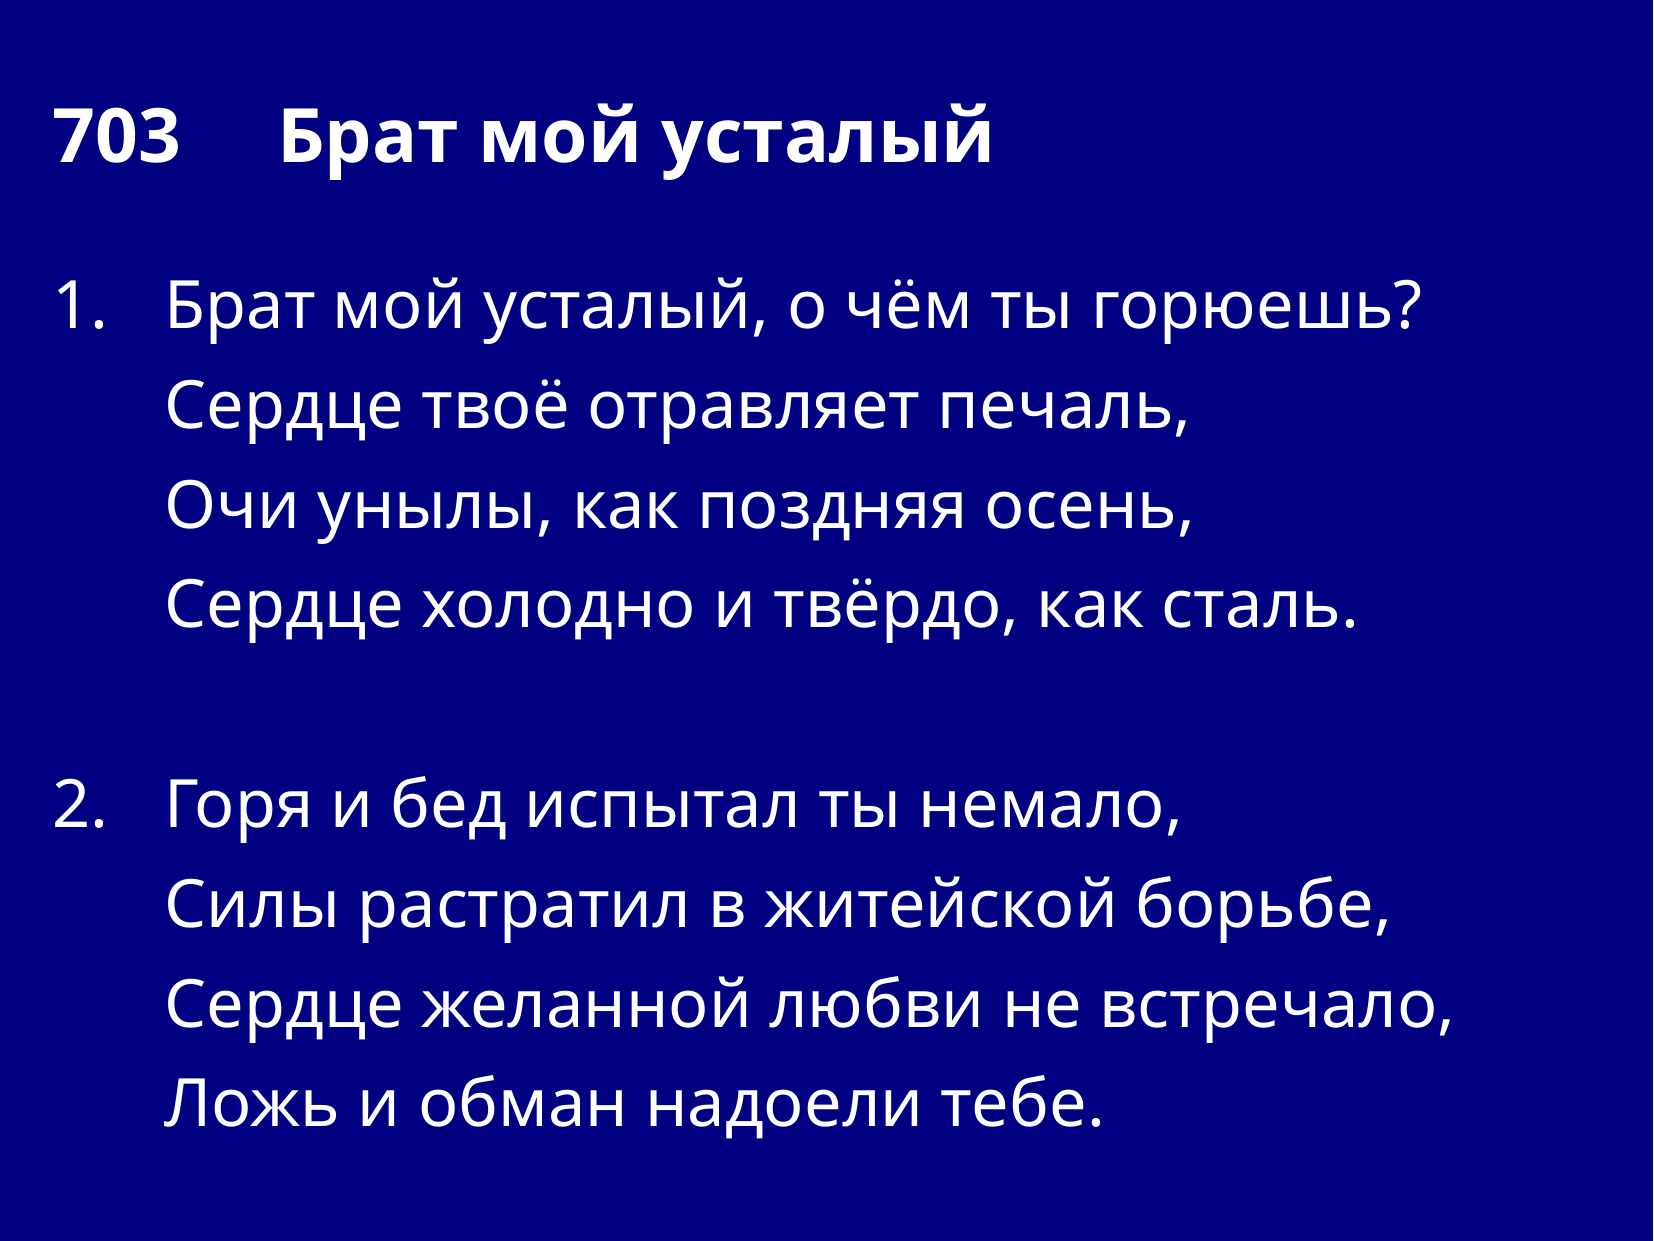

703	Брат мой усталый
1.	Брат мой усталый, о чём ты горюешь?
	Сердце твоё отравляет печаль,
	Очи унылы, как поздняя осень,
	Сердце холодно и твёрдо, как сталь.
2.	Горя и бед испытал ты немало,
	Силы растратил в житейской борьбе,
	Сердце желанной любви не встречало,
	Ложь и обман надоели тебе.